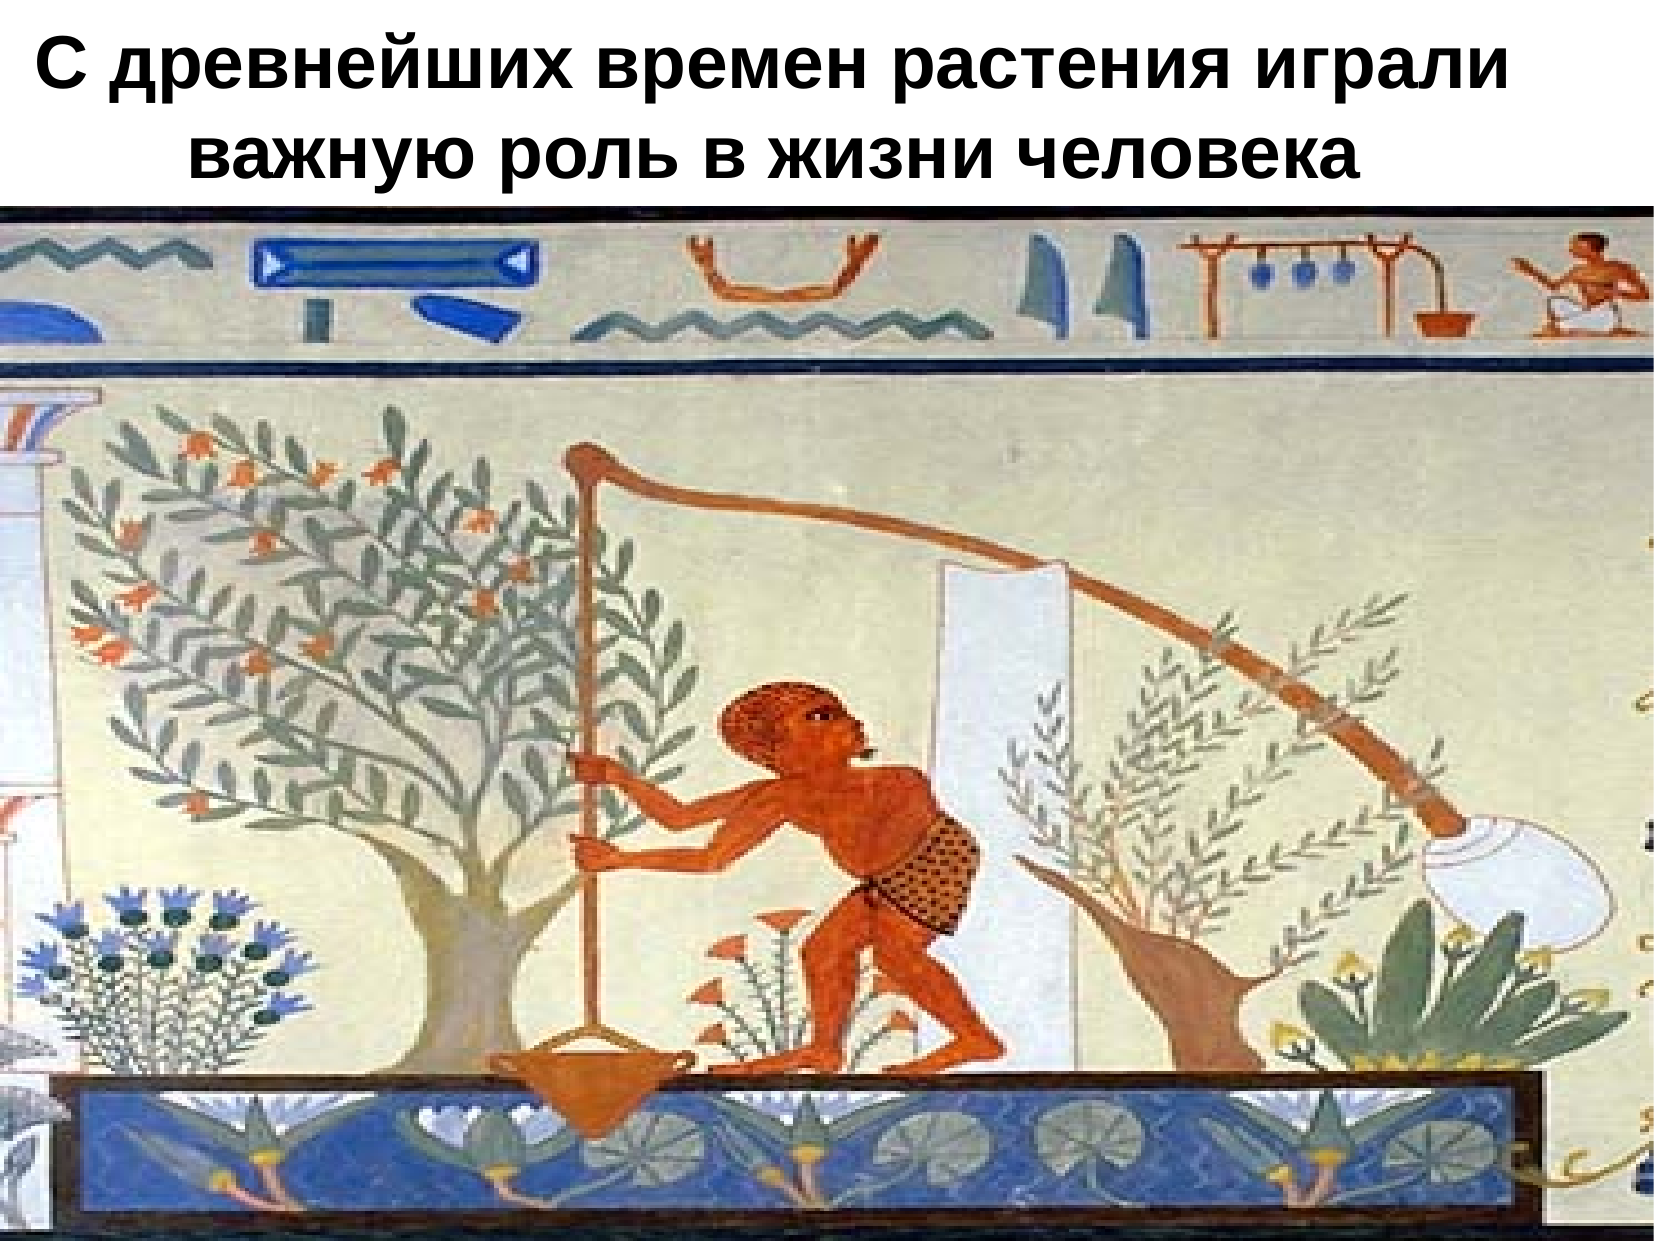

# С древнейших времен растения играли важную роль в жизни человека